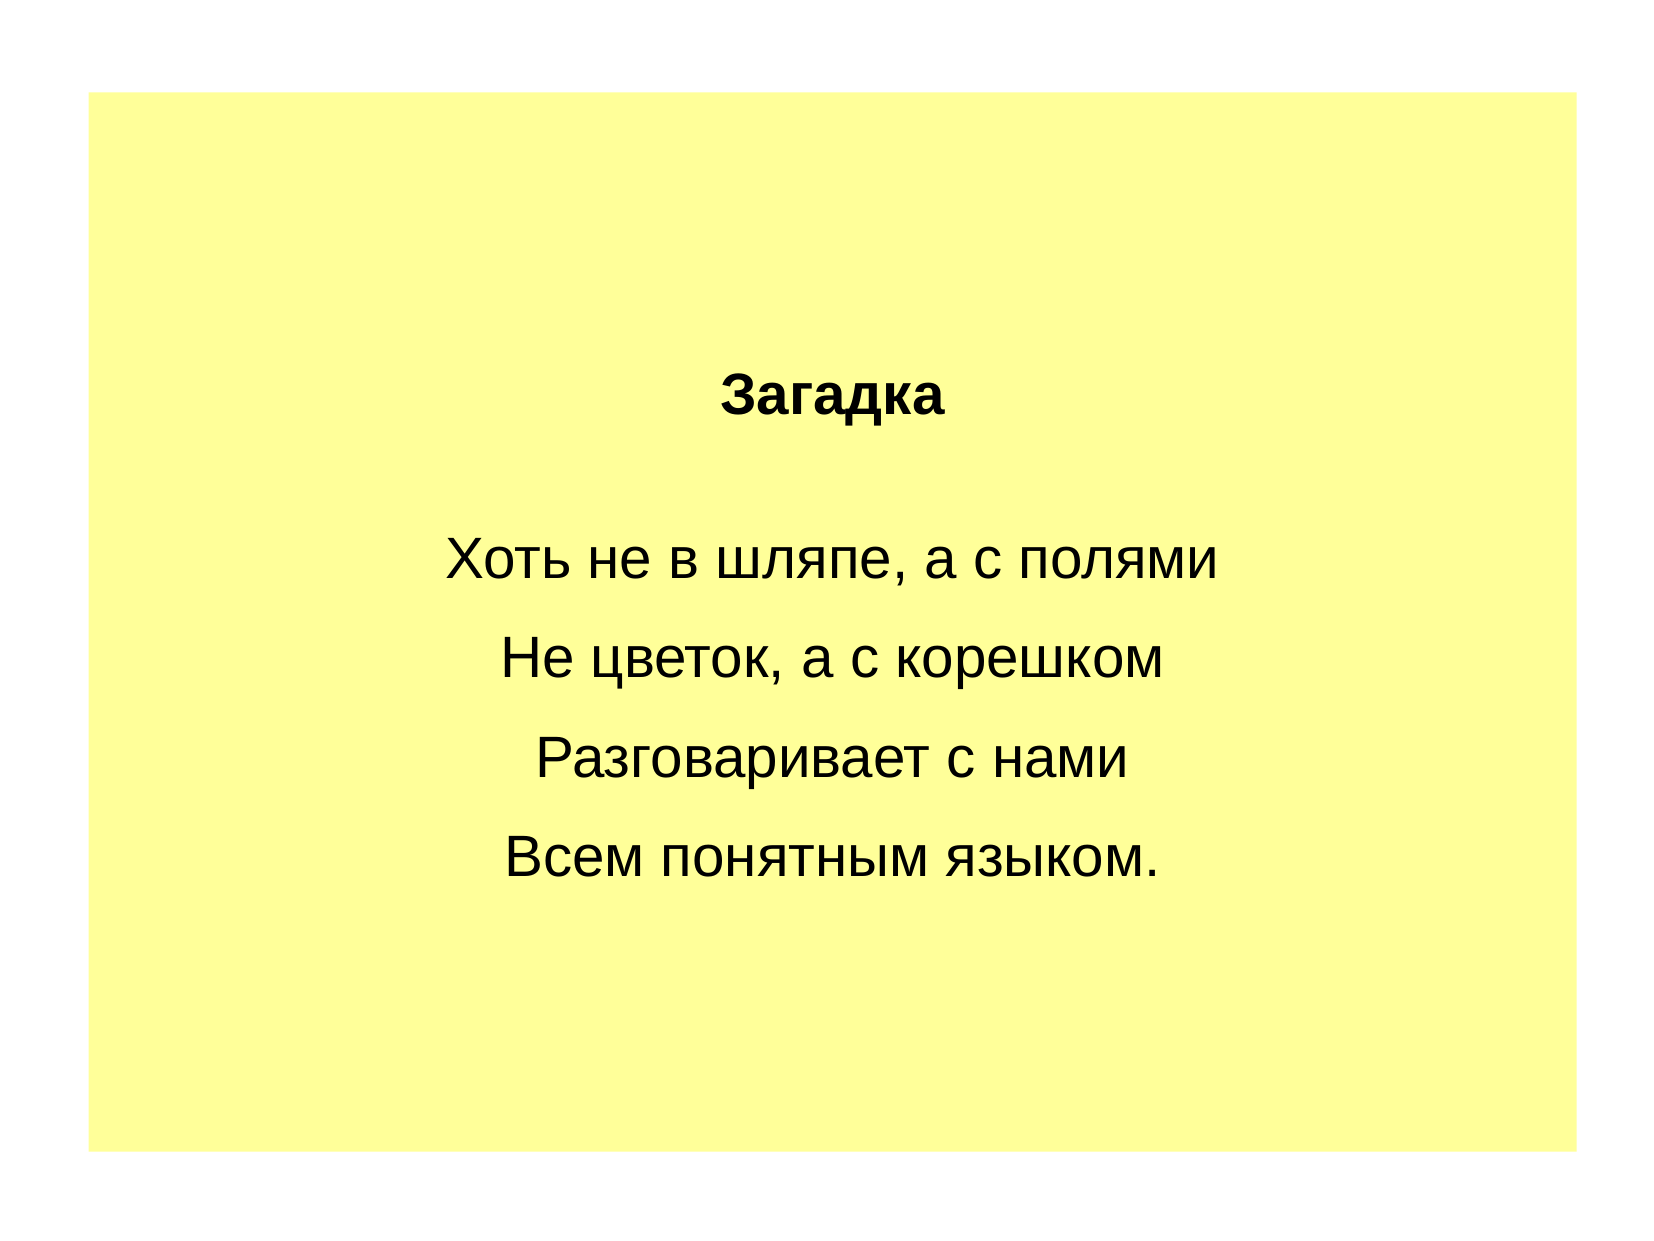

# Загадка
Хоть не в шляпе, а с полями
Не цветок, а с корешком
Разговаривает с нами
Всем понятным языком.